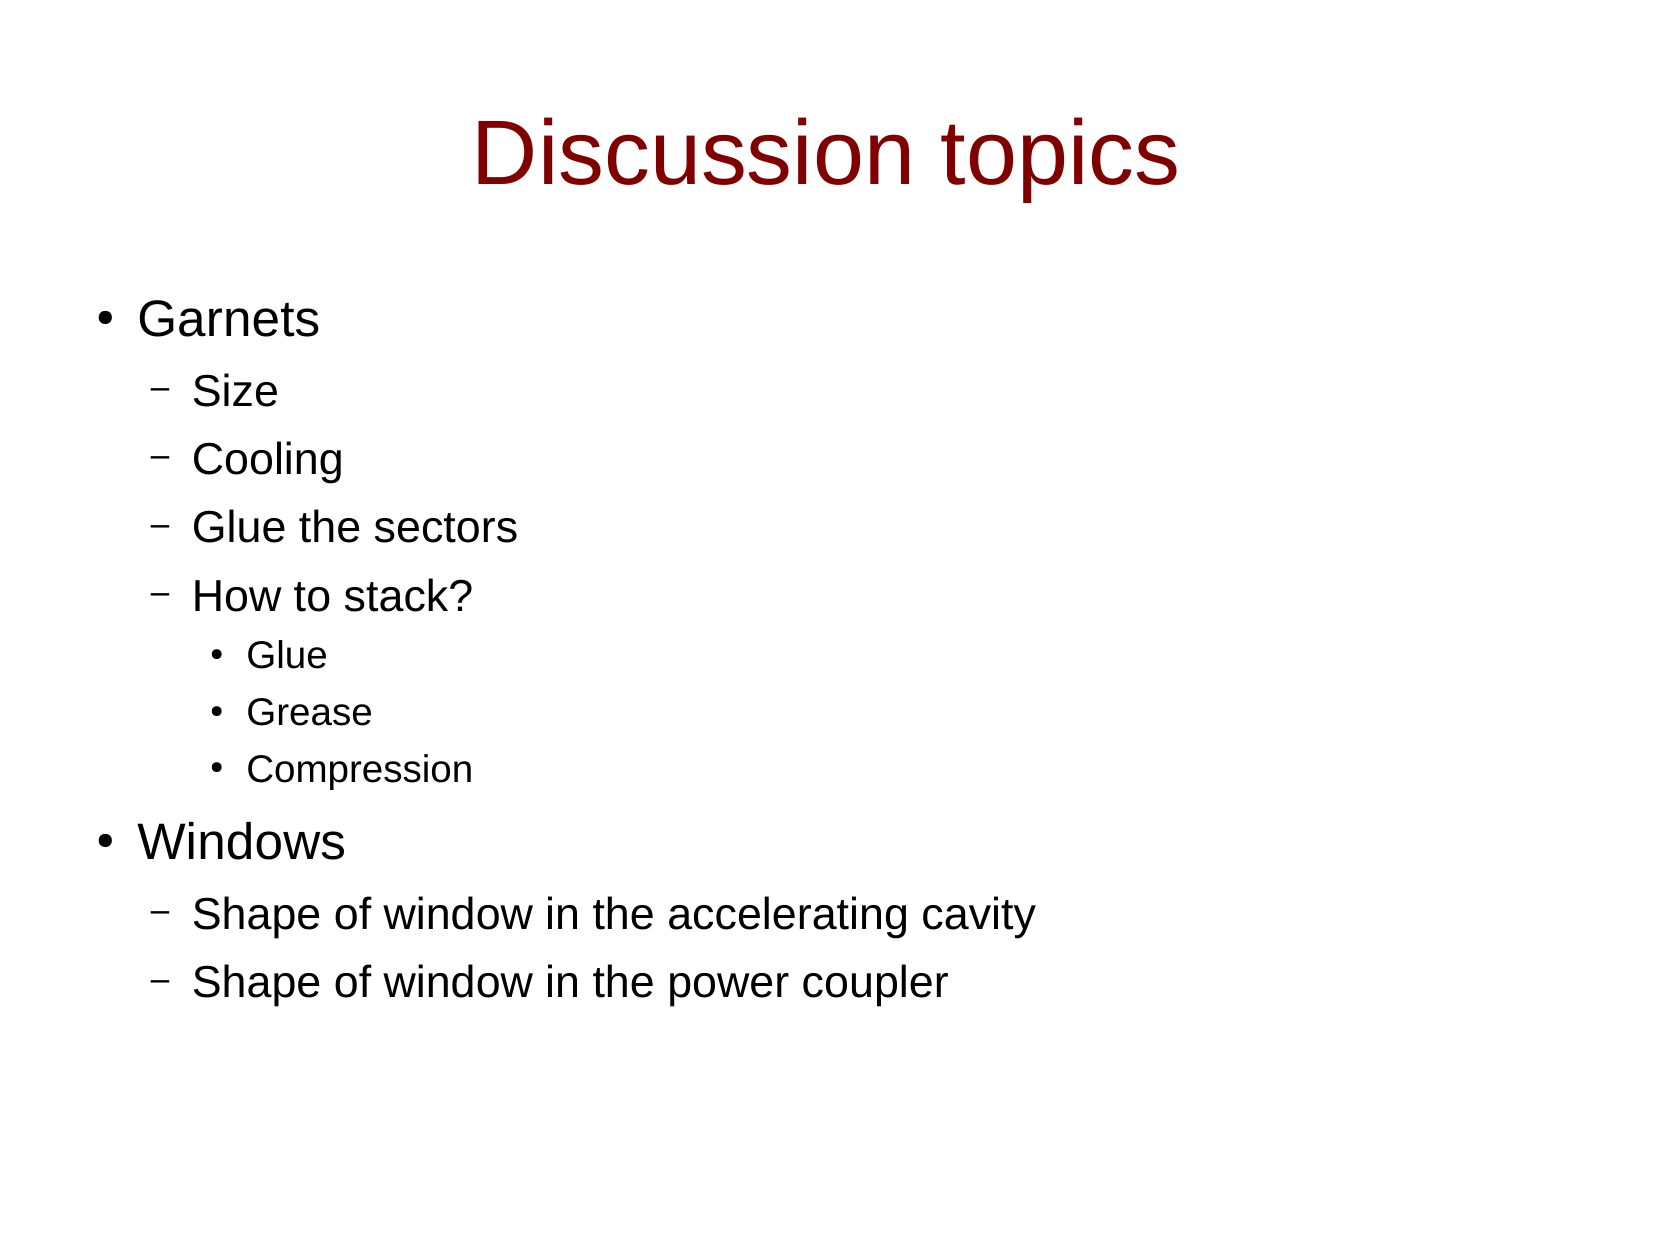

# Discussion topics
Garnets
Size
Cooling
Glue the sectors
How to stack?
Glue
Grease
Compression
Windows
Shape of window in the accelerating cavity
Shape of window in the power coupler